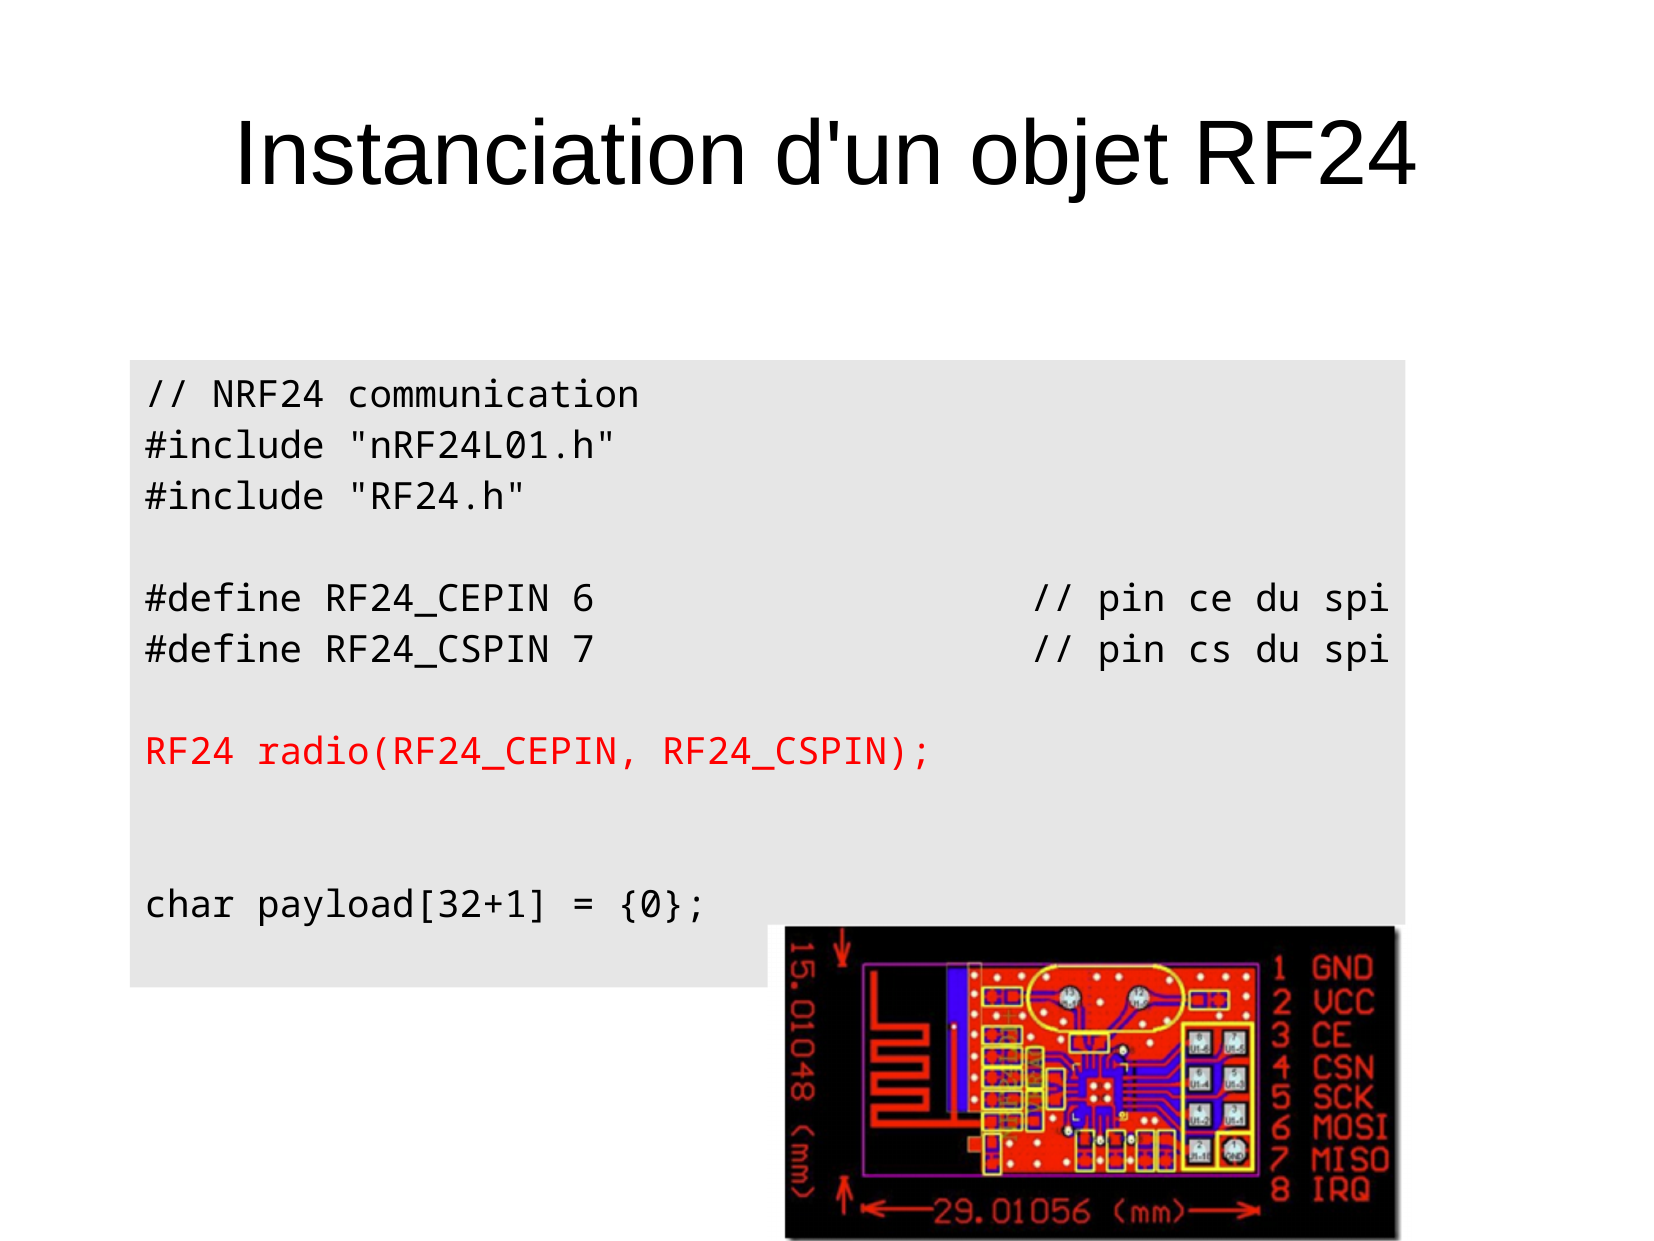

# Instanciation d'un objet RF24
// NRF24 communication
#include "nRF24L01.h"
#include "RF24.h"
#define RF24_CEPIN 6						// pin ce du spi
#define RF24_CSPIN 7						// pin cs du spi
RF24 radio(RF24_CEPIN, RF24_CSPIN);
char payload[32+1] = {0};